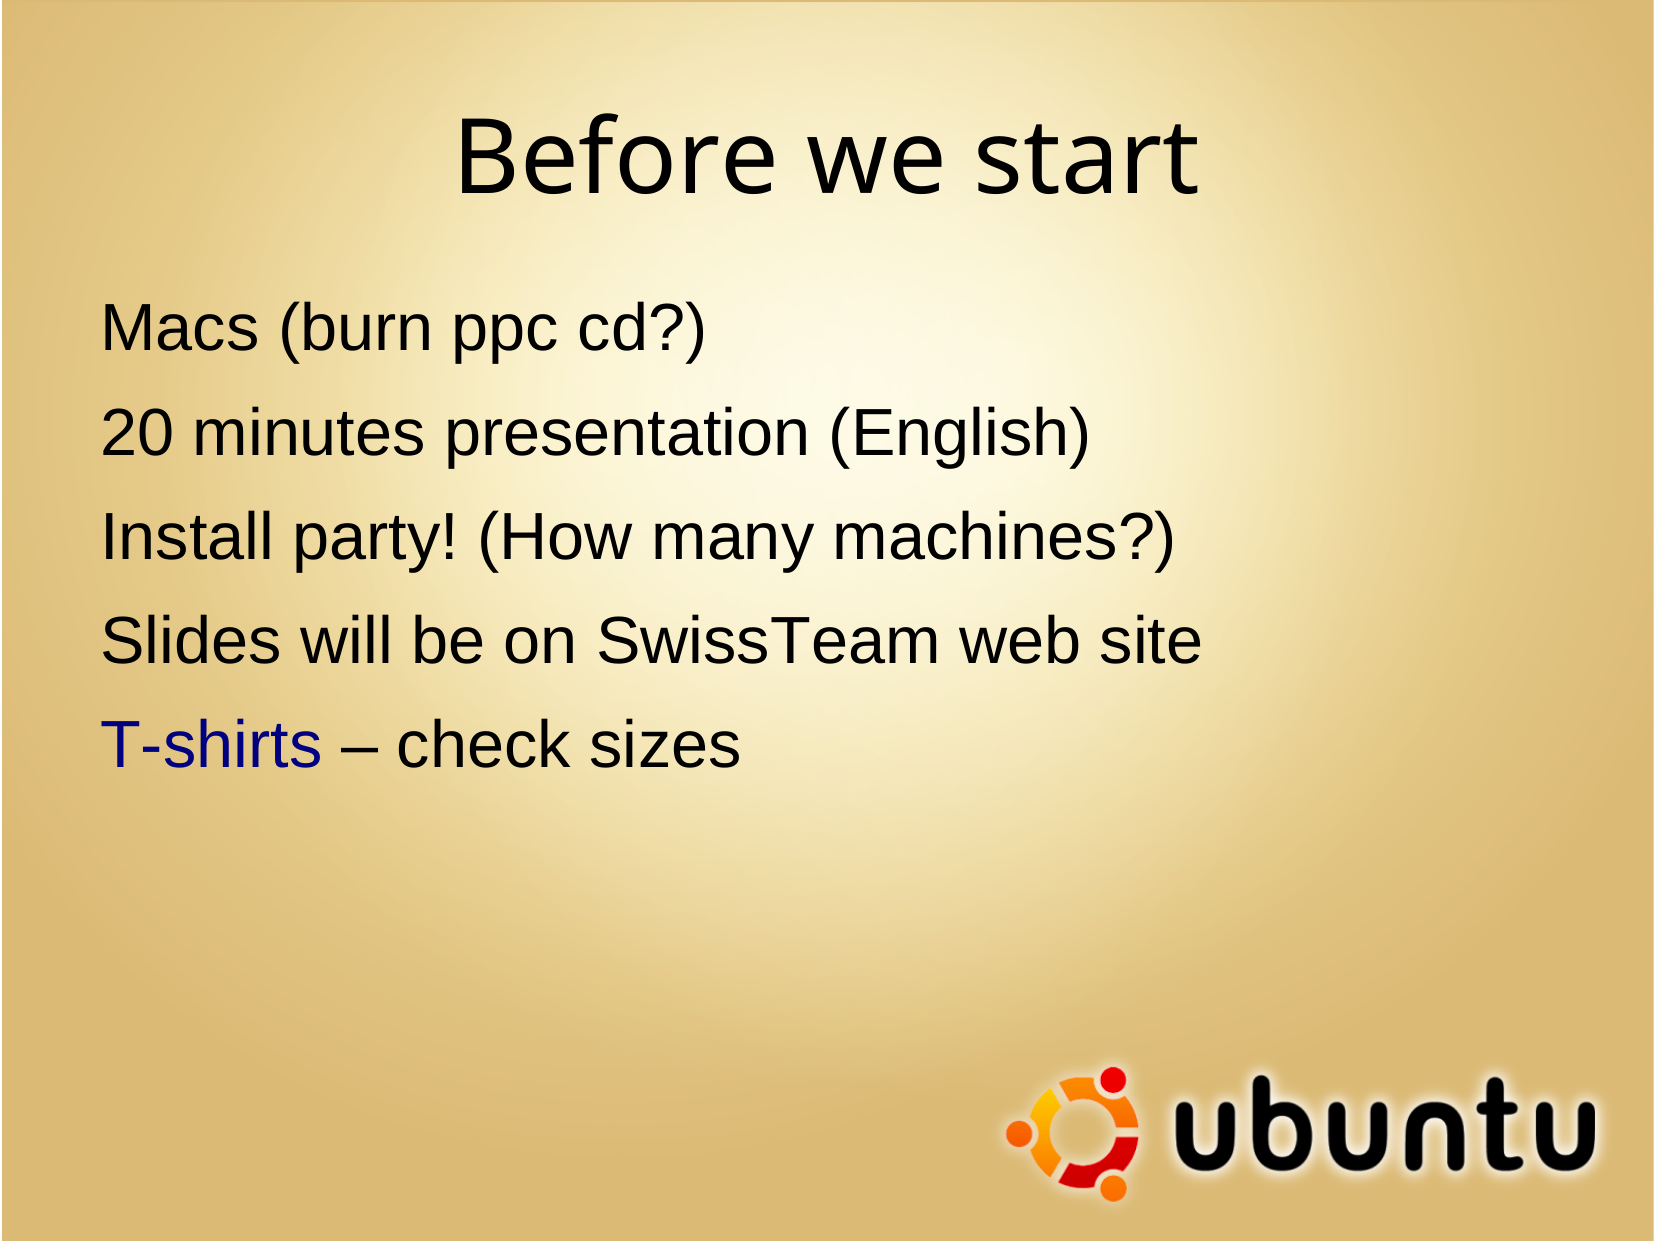

# Before we start
Macs (burn ppc cd?)
20 minutes presentation (English)
Install party! (How many machines?)
Slides will be on SwissTeam web site
T-shirts – check sizes